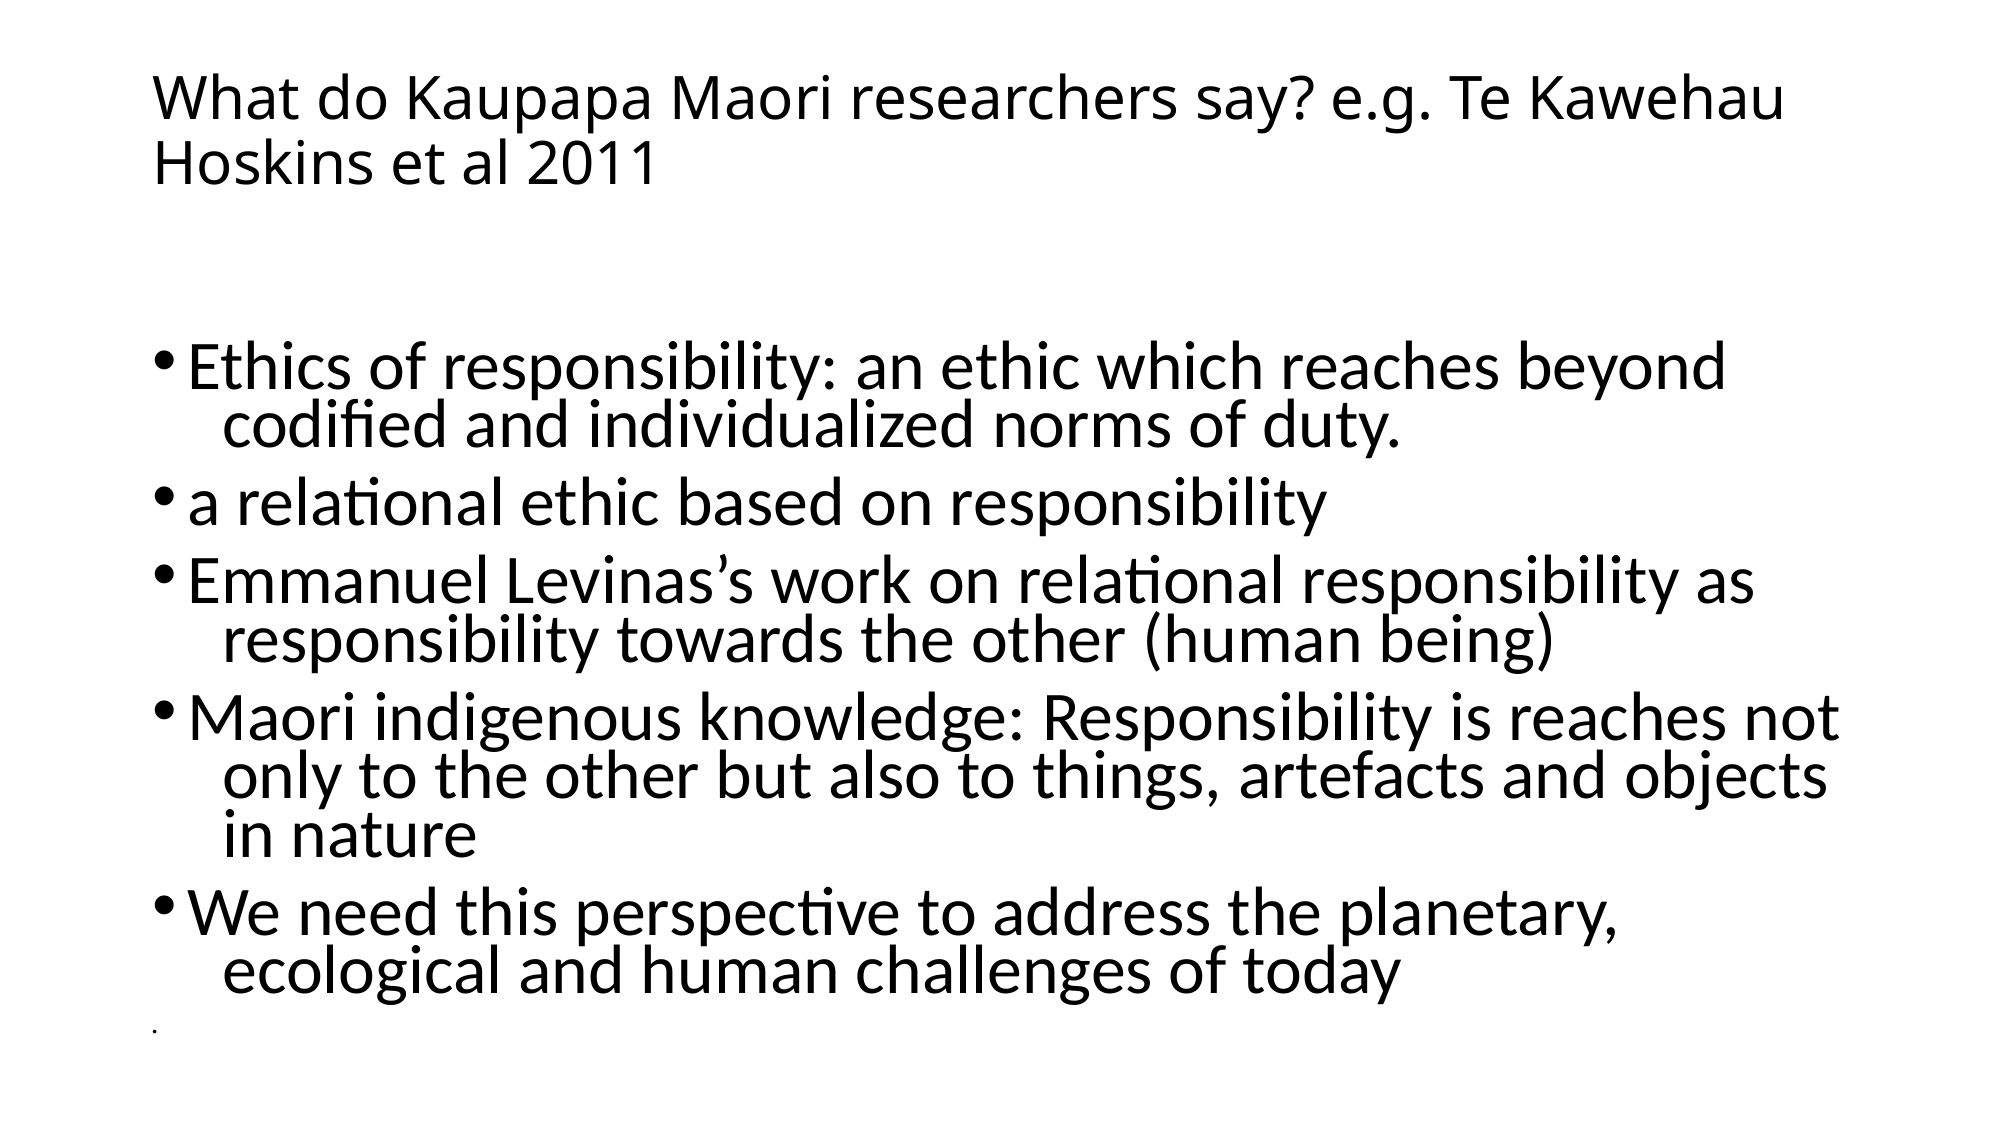

# What do Kaupapa Maori researchers say? e.g. Te Kawehau Hoskins et al 2011
Ethics of responsibility: an ethic which reaches beyond codified and individualized norms of duty.
a relational ethic based on responsibility
Emmanuel Levinas’s work on relational responsibility as responsibility towards the other (human being)
Maori indigenous knowledge: Responsibility is reaches not only to the other but also to things, artefacts and objects in nature
We need this perspective to address the planetary, ecological and human challenges of today